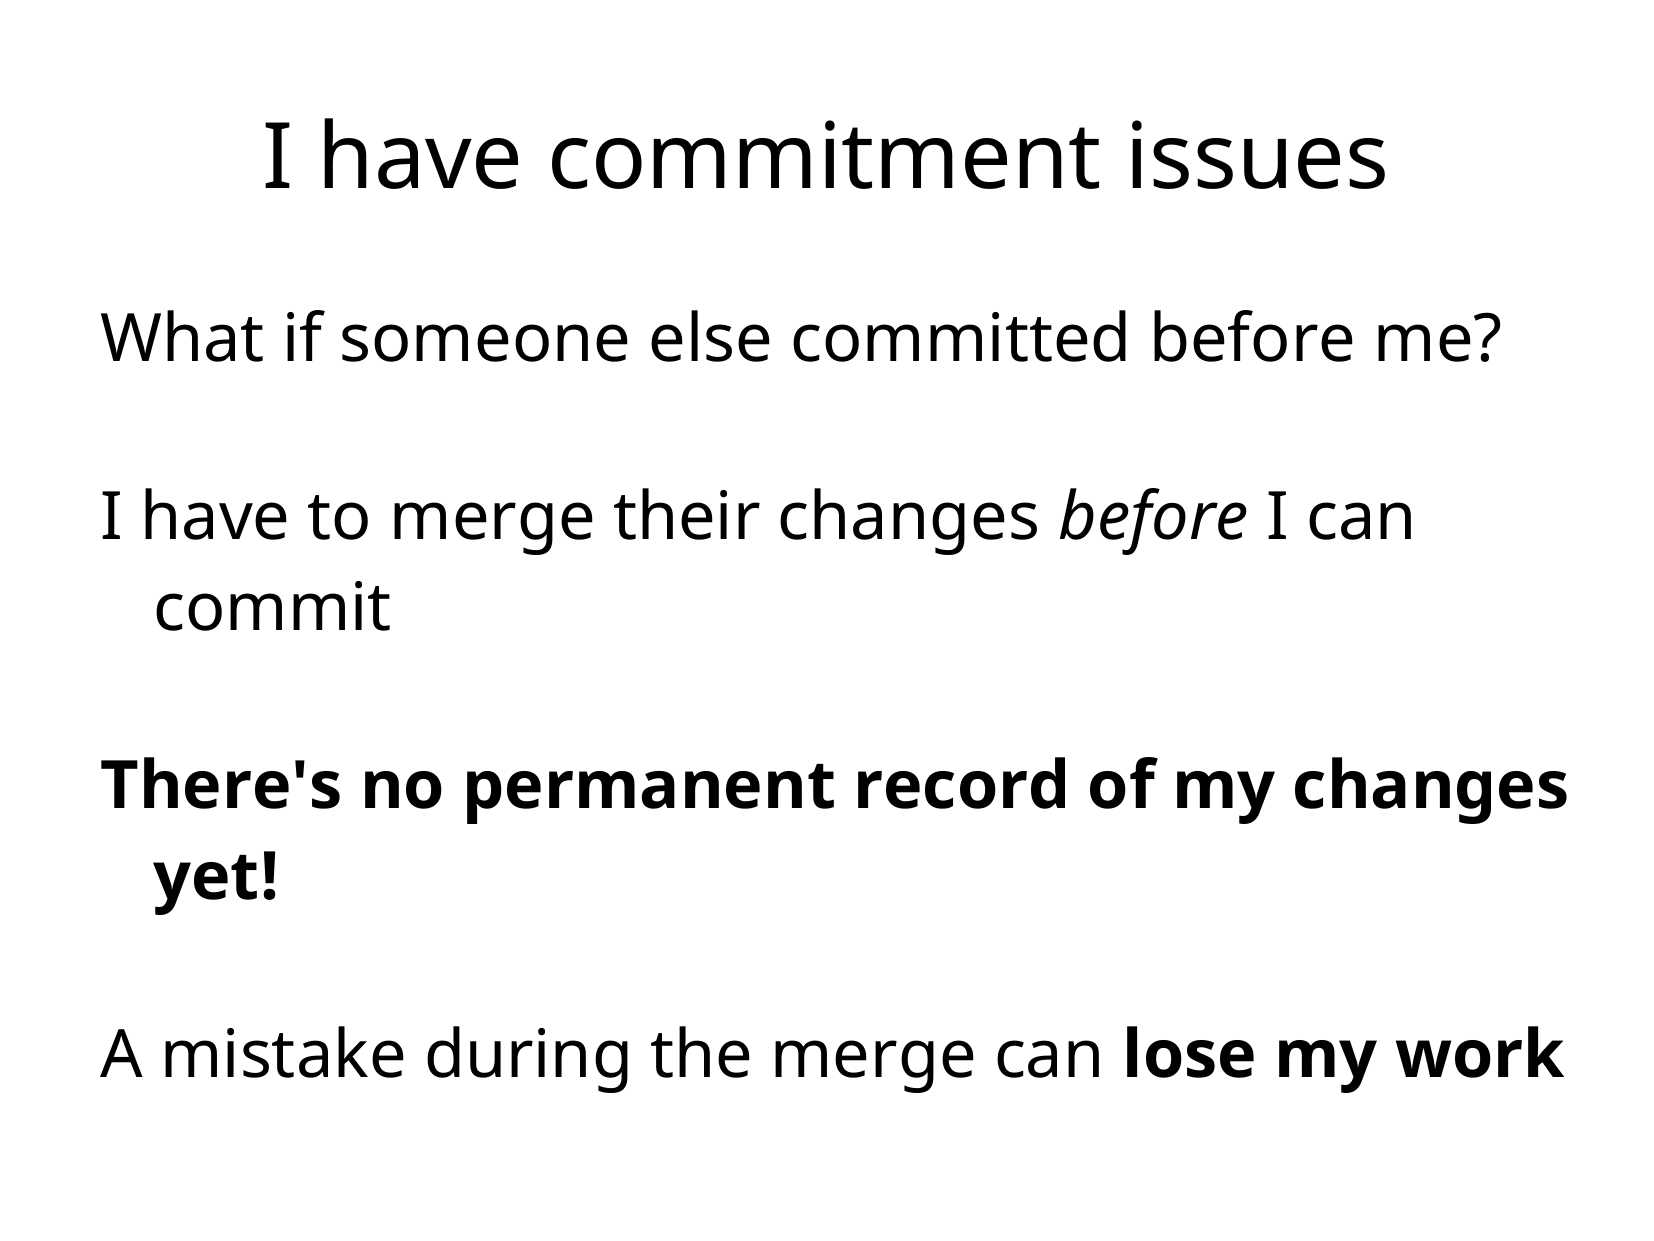

# I have commitment issues
What if someone else committed before me?
I have to merge their changes before I can commit
There's no permanent record of my changes yet!
A mistake during the merge can lose my work